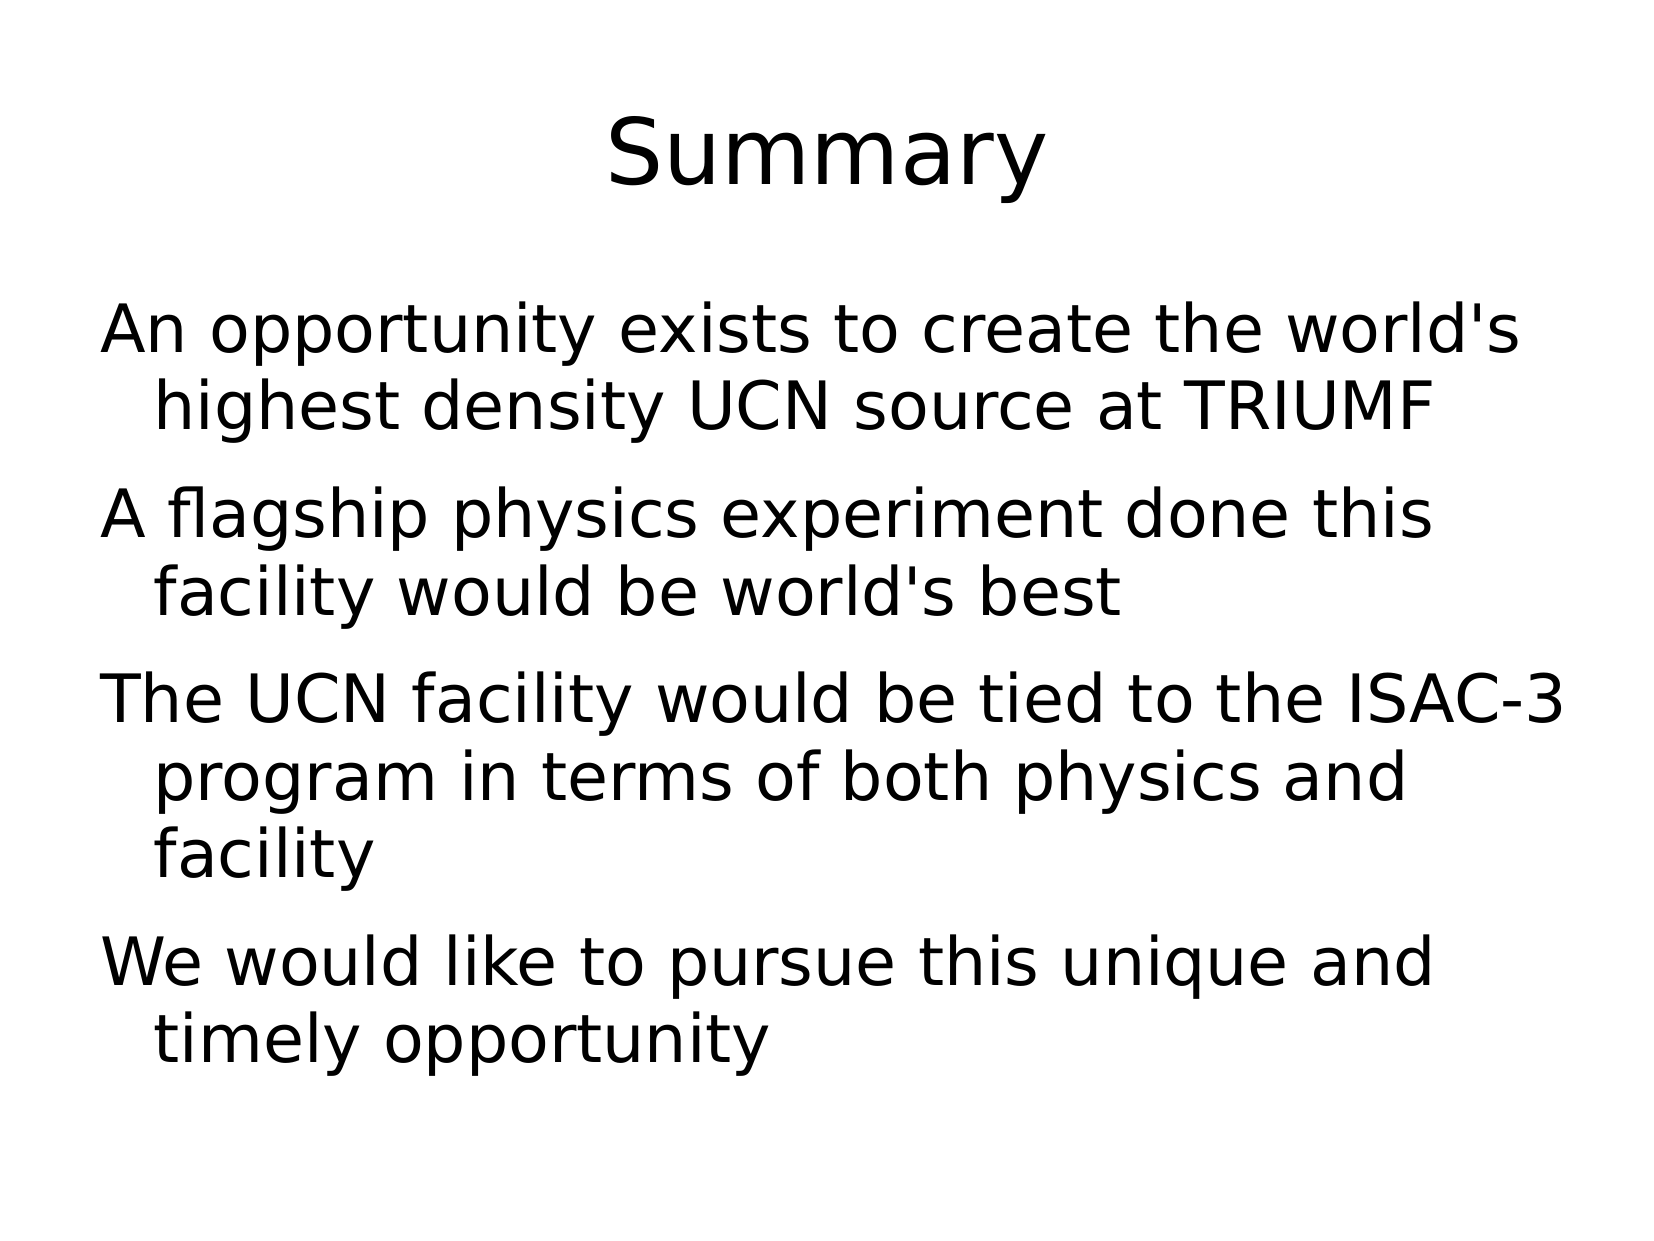

# Summary
An opportunity exists to create the world's highest density UCN source at TRIUMF
A flagship physics experiment done this facility would be world's best
The UCN facility would be tied to the ISAC-3 program in terms of both physics and facility
We would like to pursue this unique and timely opportunity